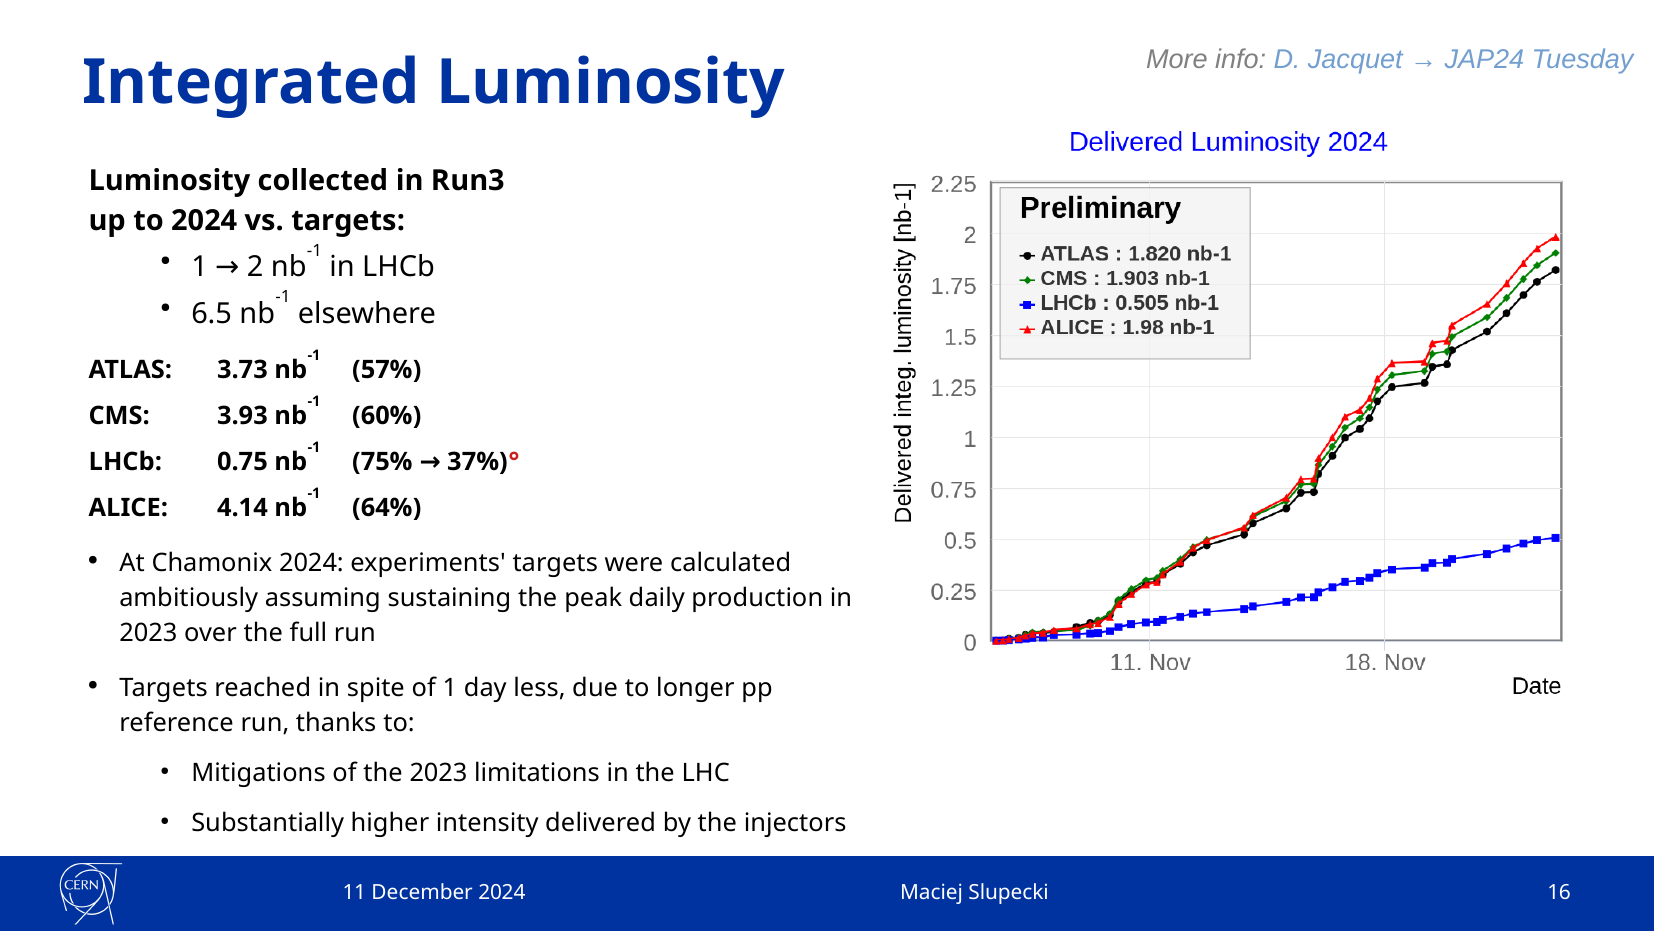

# Integrated Luminosity
More info: D. Jacquet → JAP24 Tuesday
Luminosity collected in Run3
up to 2024 vs. targets:
1 → 2 nb-1 in LHCb
6.5 nb-1 elsewhere
ATLAS:	3.73 nb-1	 (57%)
CMS: 	3.93 nb-1	 (60%)
LHCb: 	0.75 nb-1	 (75% → 37%)°
ALICE: 	4.14 nb-1	 (64%)
At Chamonix 2024: experiments' targets were calculated ambitiously assuming sustaining the peak daily production in 2023 over the full run
Targets reached in spite of 1 day less, due to longer pp reference run, thanks to:
Mitigations of the 2023 limitations in the LHC
Substantially higher intensity delivered by the injectors
Presenter | Presentation Title
16